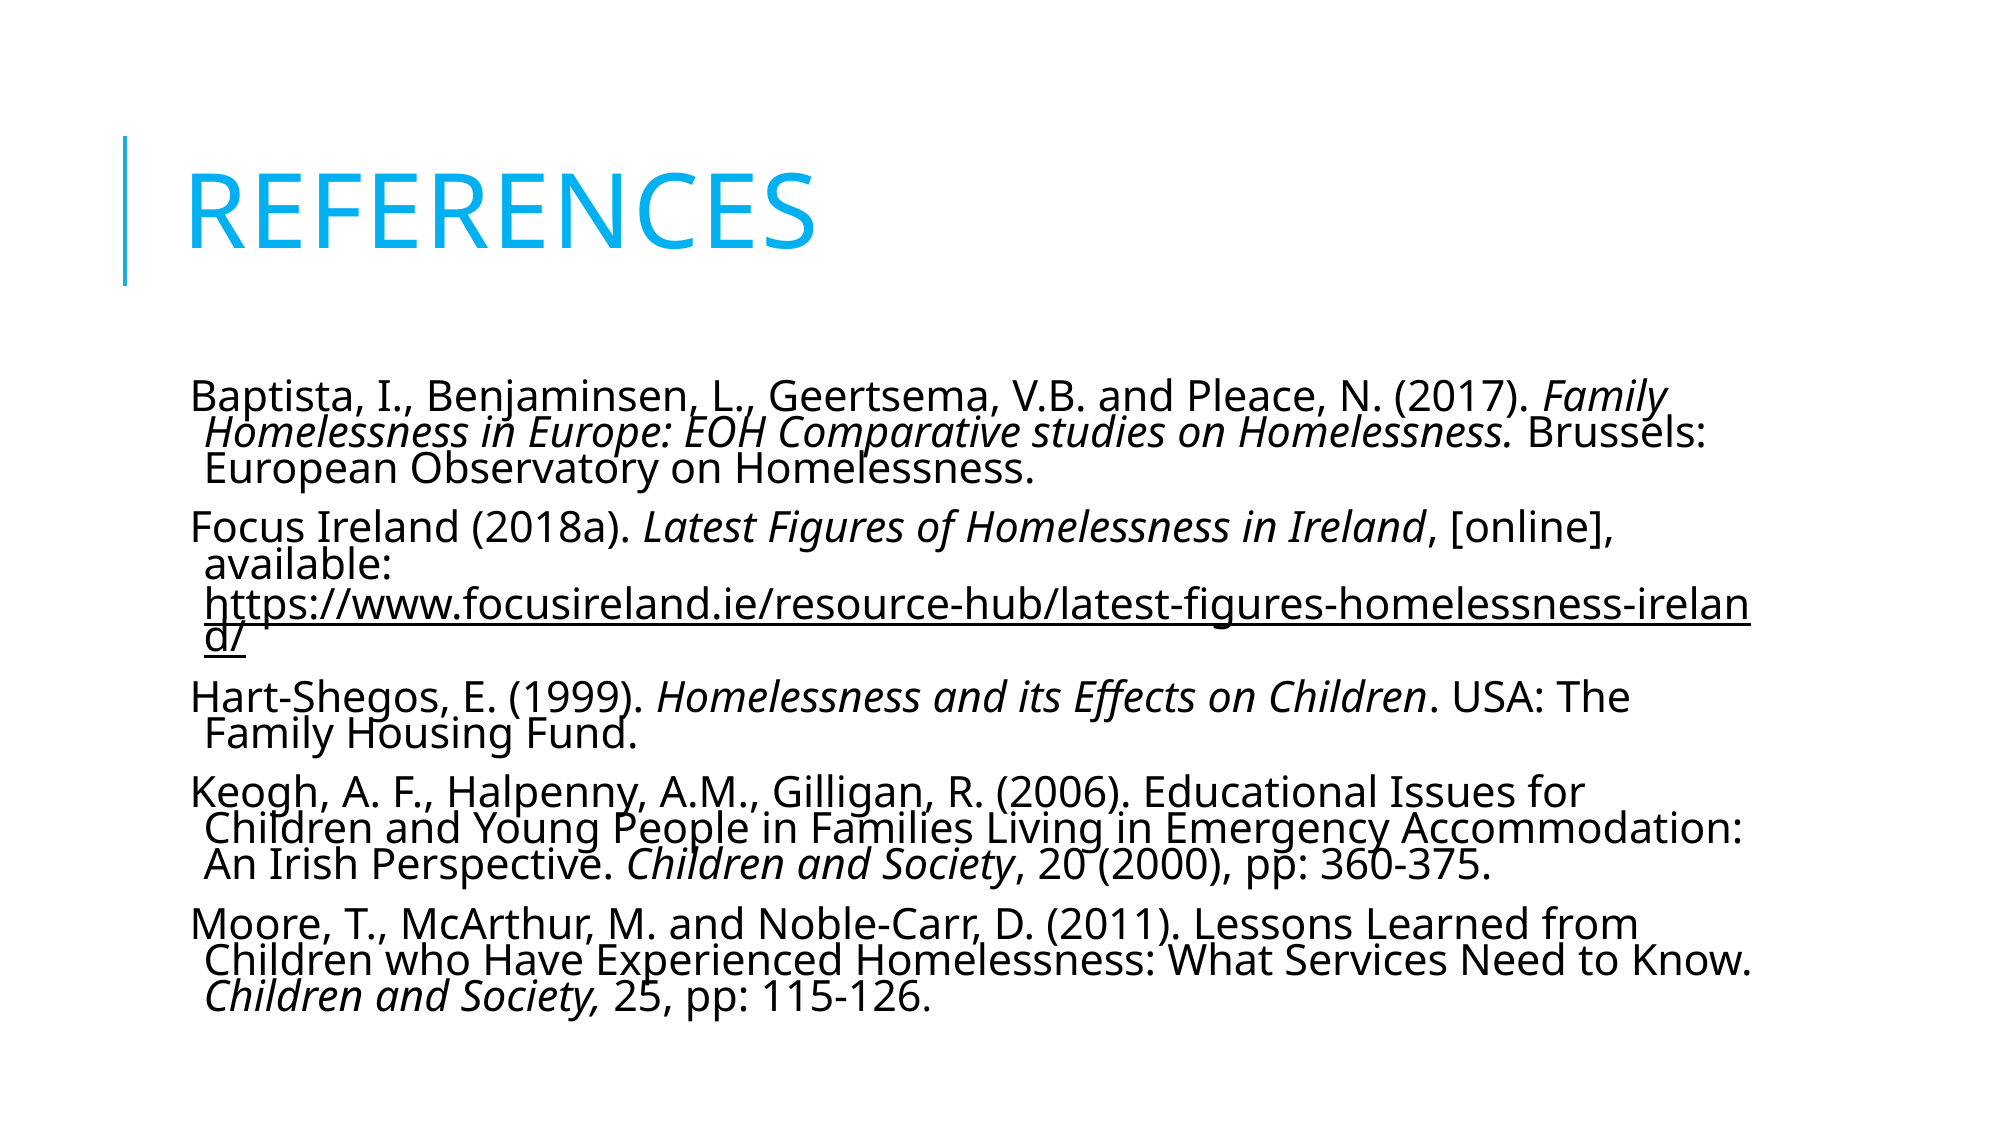

# References
Baptista, I., Benjaminsen, L., Geertsema, V.B. and Pleace, N. (2017). Family Homelessness in Europe: EOH Comparative studies on Homelessness. Brussels: European Observatory on Homelessness.
Focus Ireland (2018a). Latest Figures of Homelessness in Ireland, [online], available: https://www.focusireland.ie/resource-hub/latest-figures-homelessness-ireland/
Hart-Shegos, E. (1999). Homelessness and its Effects on Children. USA: The Family Housing Fund.
Keogh, A. F., Halpenny, A.M., Gilligan, R. (2006). Educational Issues for Children and Young People in Families Living in Emergency Accommodation: An Irish Perspective. Children and Society, 20 (2000), pp: 360-375.
Moore, T., McArthur, M. and Noble-Carr, D. (2011). Lessons Learned from Children who Have Experienced Homelessness: What Services Need to Know. Children and Society, 25, pp: 115-126.